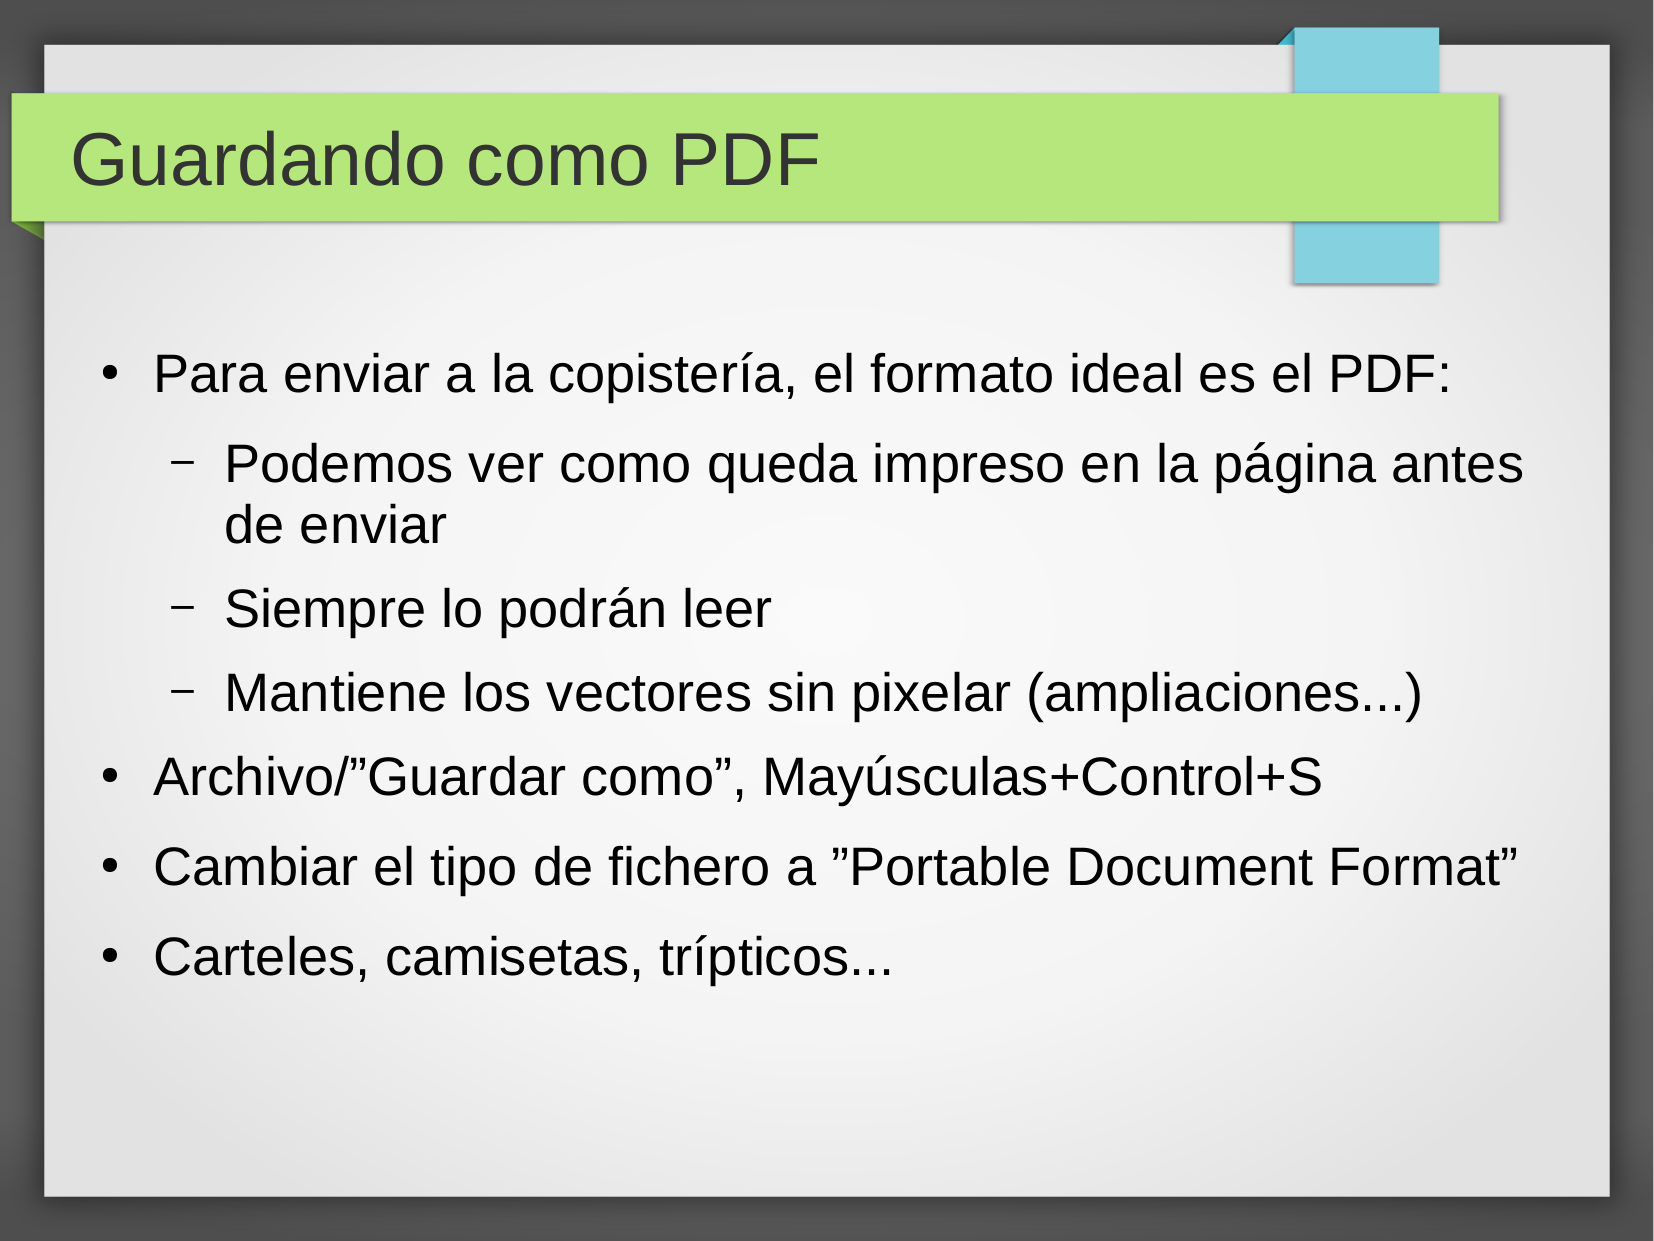

# Guardando como PDF
Para enviar a la copistería, el formato ideal es el PDF:
Podemos ver como queda impreso en la página antes de enviar
Siempre lo podrán leer
Mantiene los vectores sin pixelar (ampliaciones...)
Archivo/”Guardar como”, Mayúsculas+Control+S
Cambiar el tipo de fichero a ”Portable Document Format”
Carteles, camisetas, trípticos...